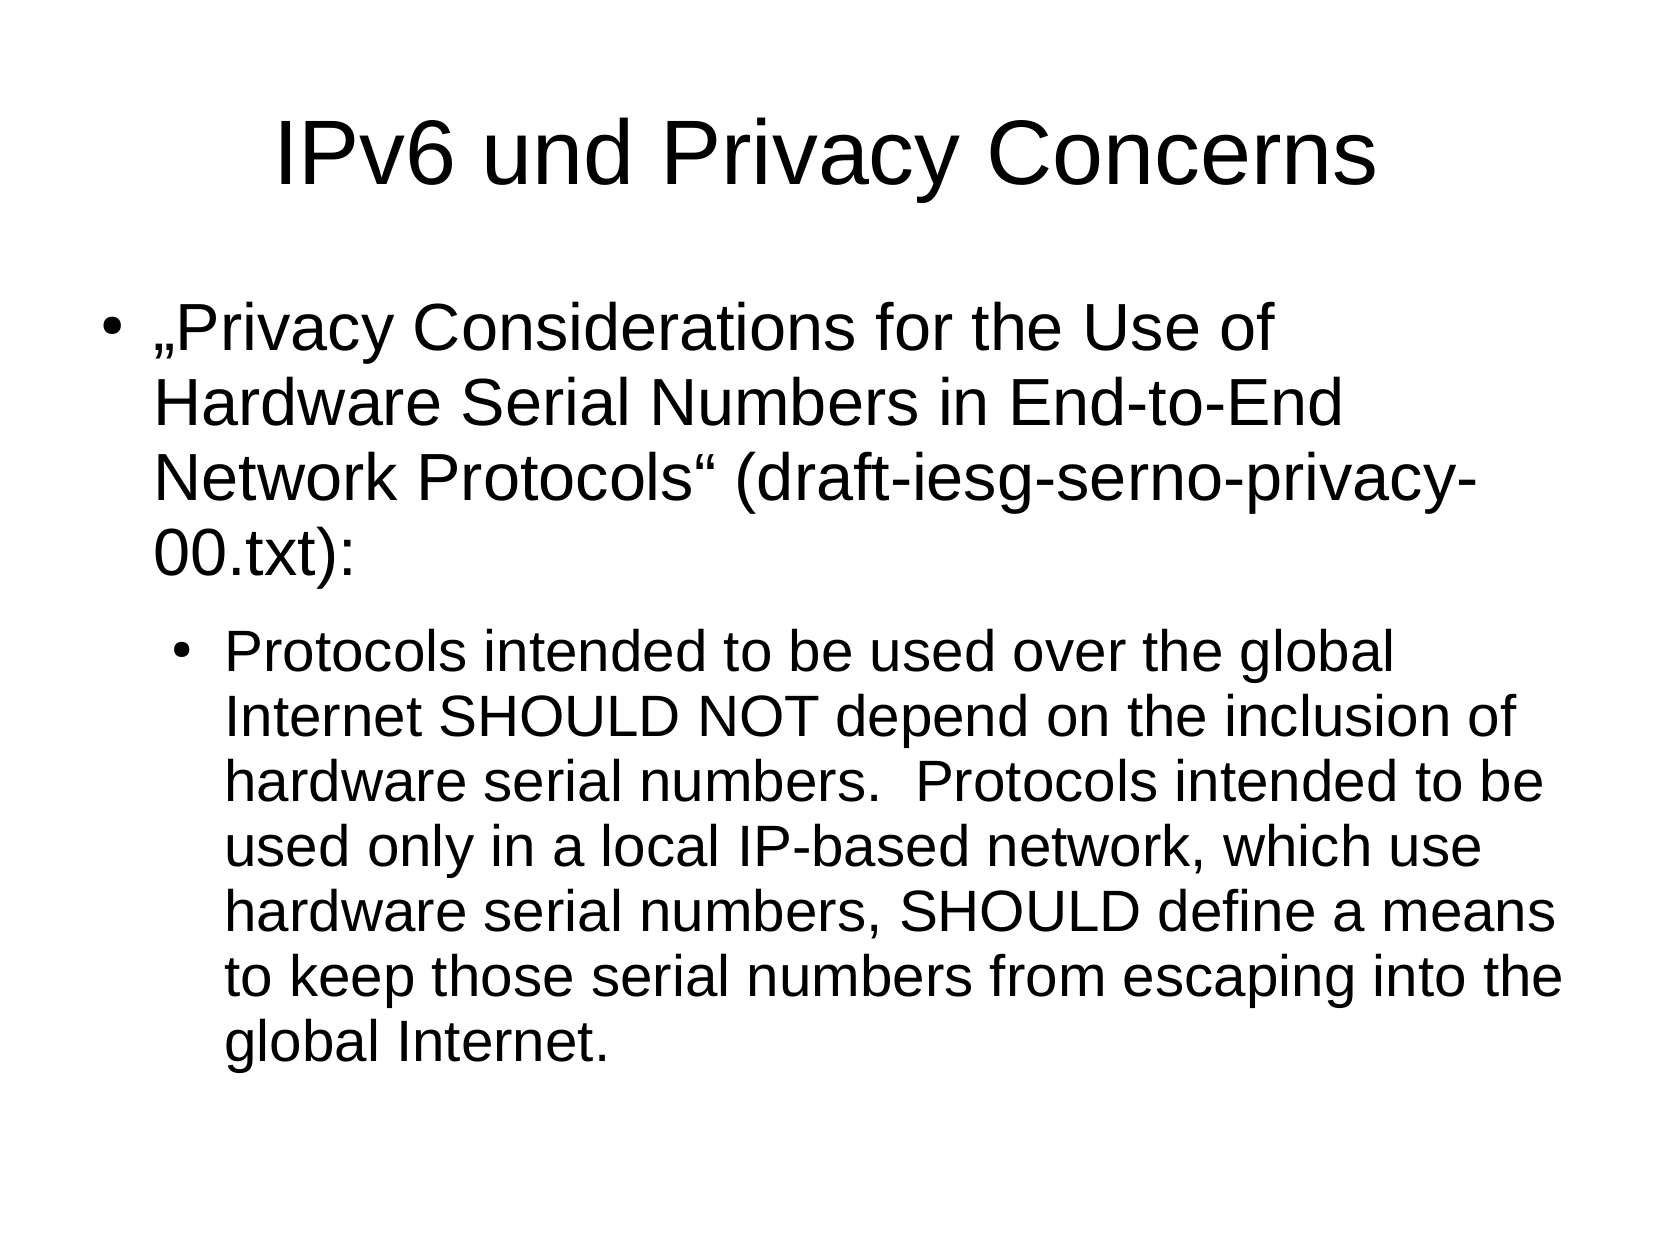

# IPv6 und Privacy Concerns
„Privacy Considerations for the Use of Hardware Serial Numbers in End-to-End Network Protocols“ (draft-iesg-serno-privacy-00.txt):
Protocols intended to be used over the global Internet SHOULD NOT depend on the inclusion of hardware serial numbers. Protocols intended to be used only in a local IP-based network, which use hardware serial numbers, SHOULD define a means to keep those serial numbers from escaping into the global Internet.